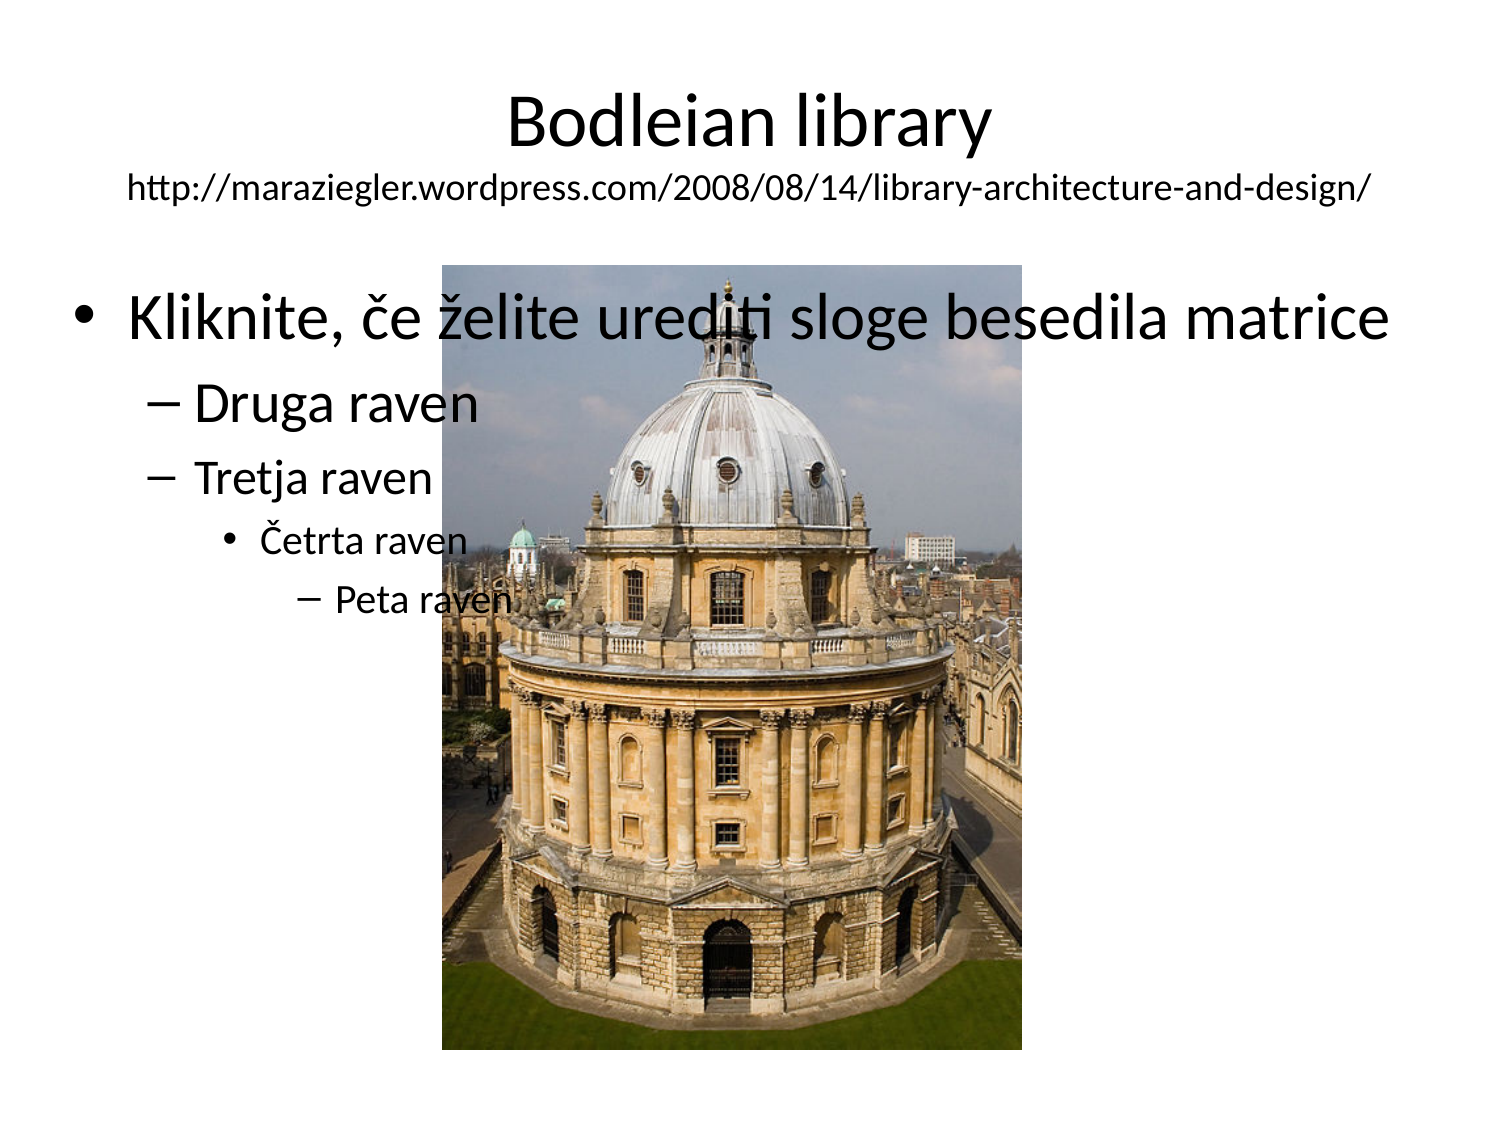

# Bodleian library http://maraziegler.wordpress.com/2008/08/14/library-architecture-and-design/
Kliknite, če želite urediti sloge besedila matrice
Druga raven
Tretja raven
Četrta raven
Peta raven